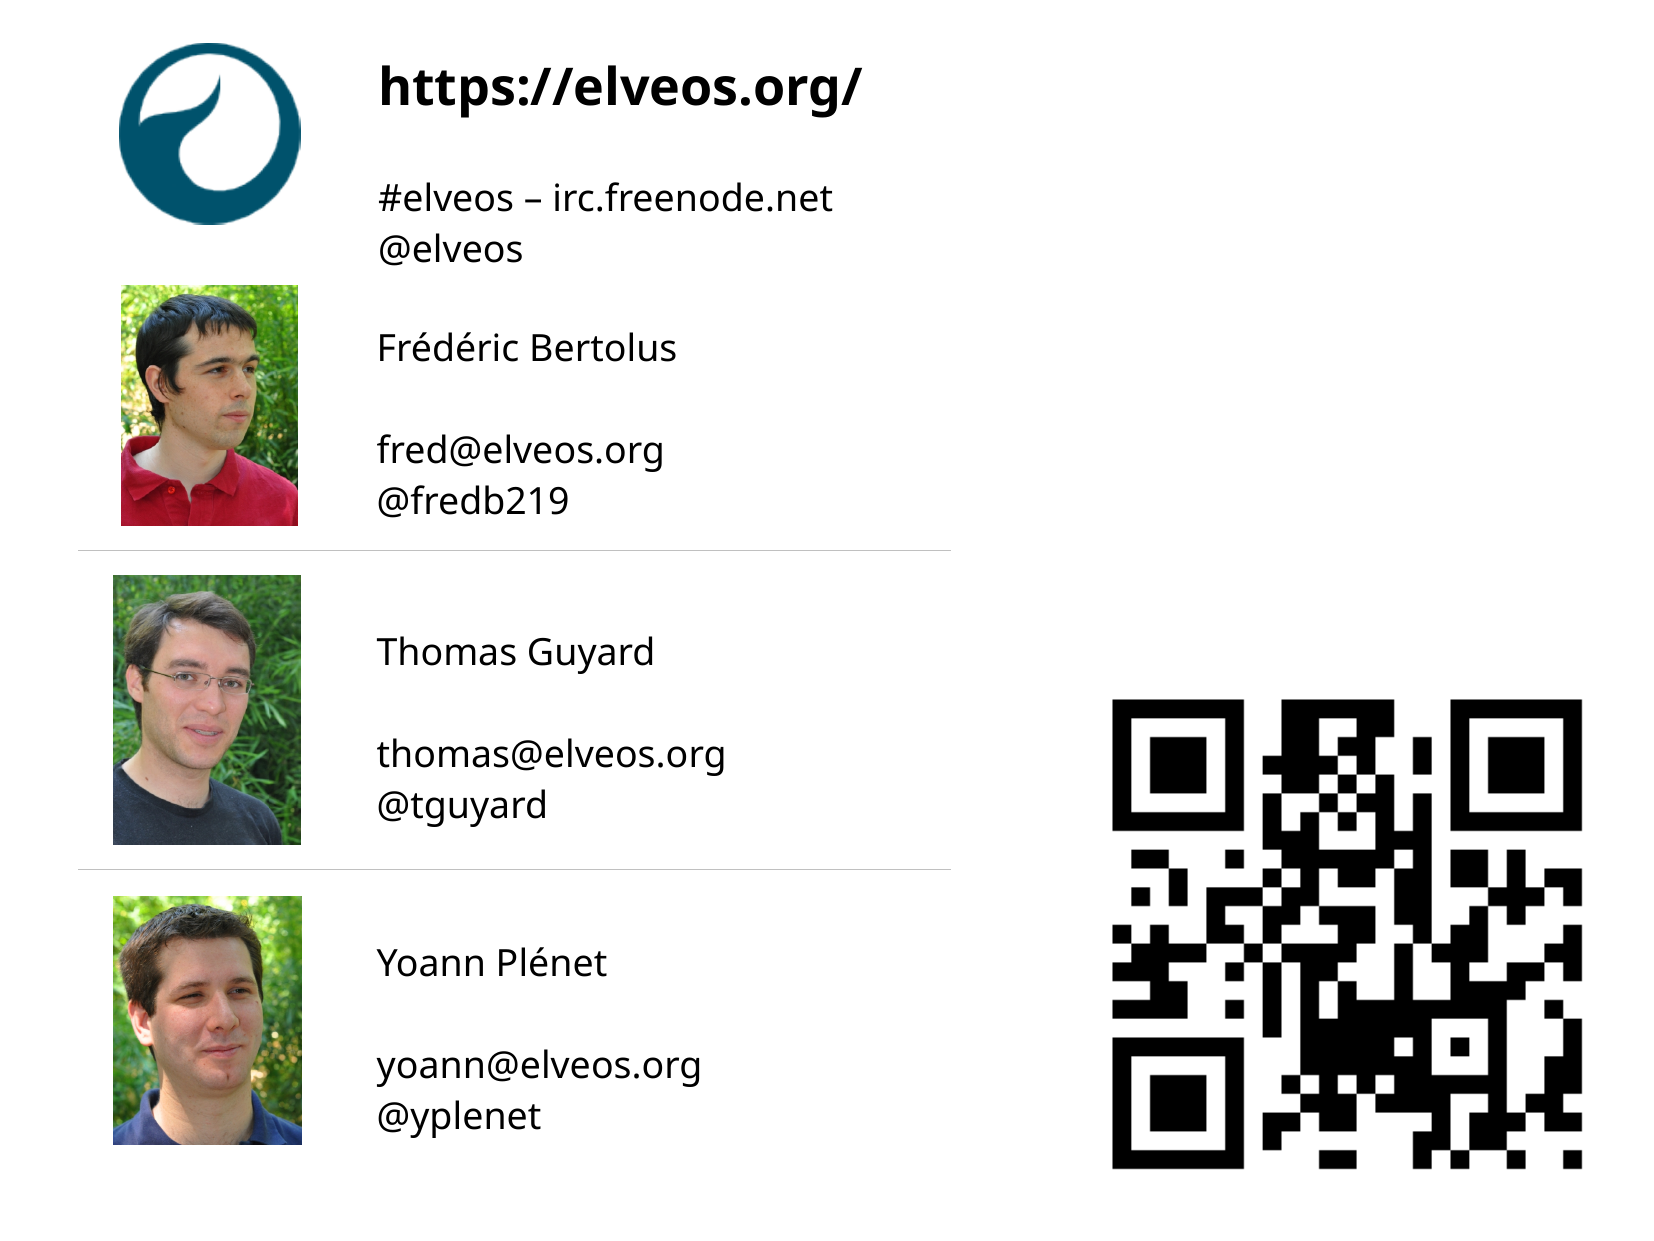

https://elveos.org/
#elveos – irc.freenode.net
@elveos
Frédéric Bertolus
fred@elveos.org
@fredb219
Thomas Guyard
thomas@elveos.org
@tguyard
Yoann Plénet
yoann@elveos.org
@yplenet